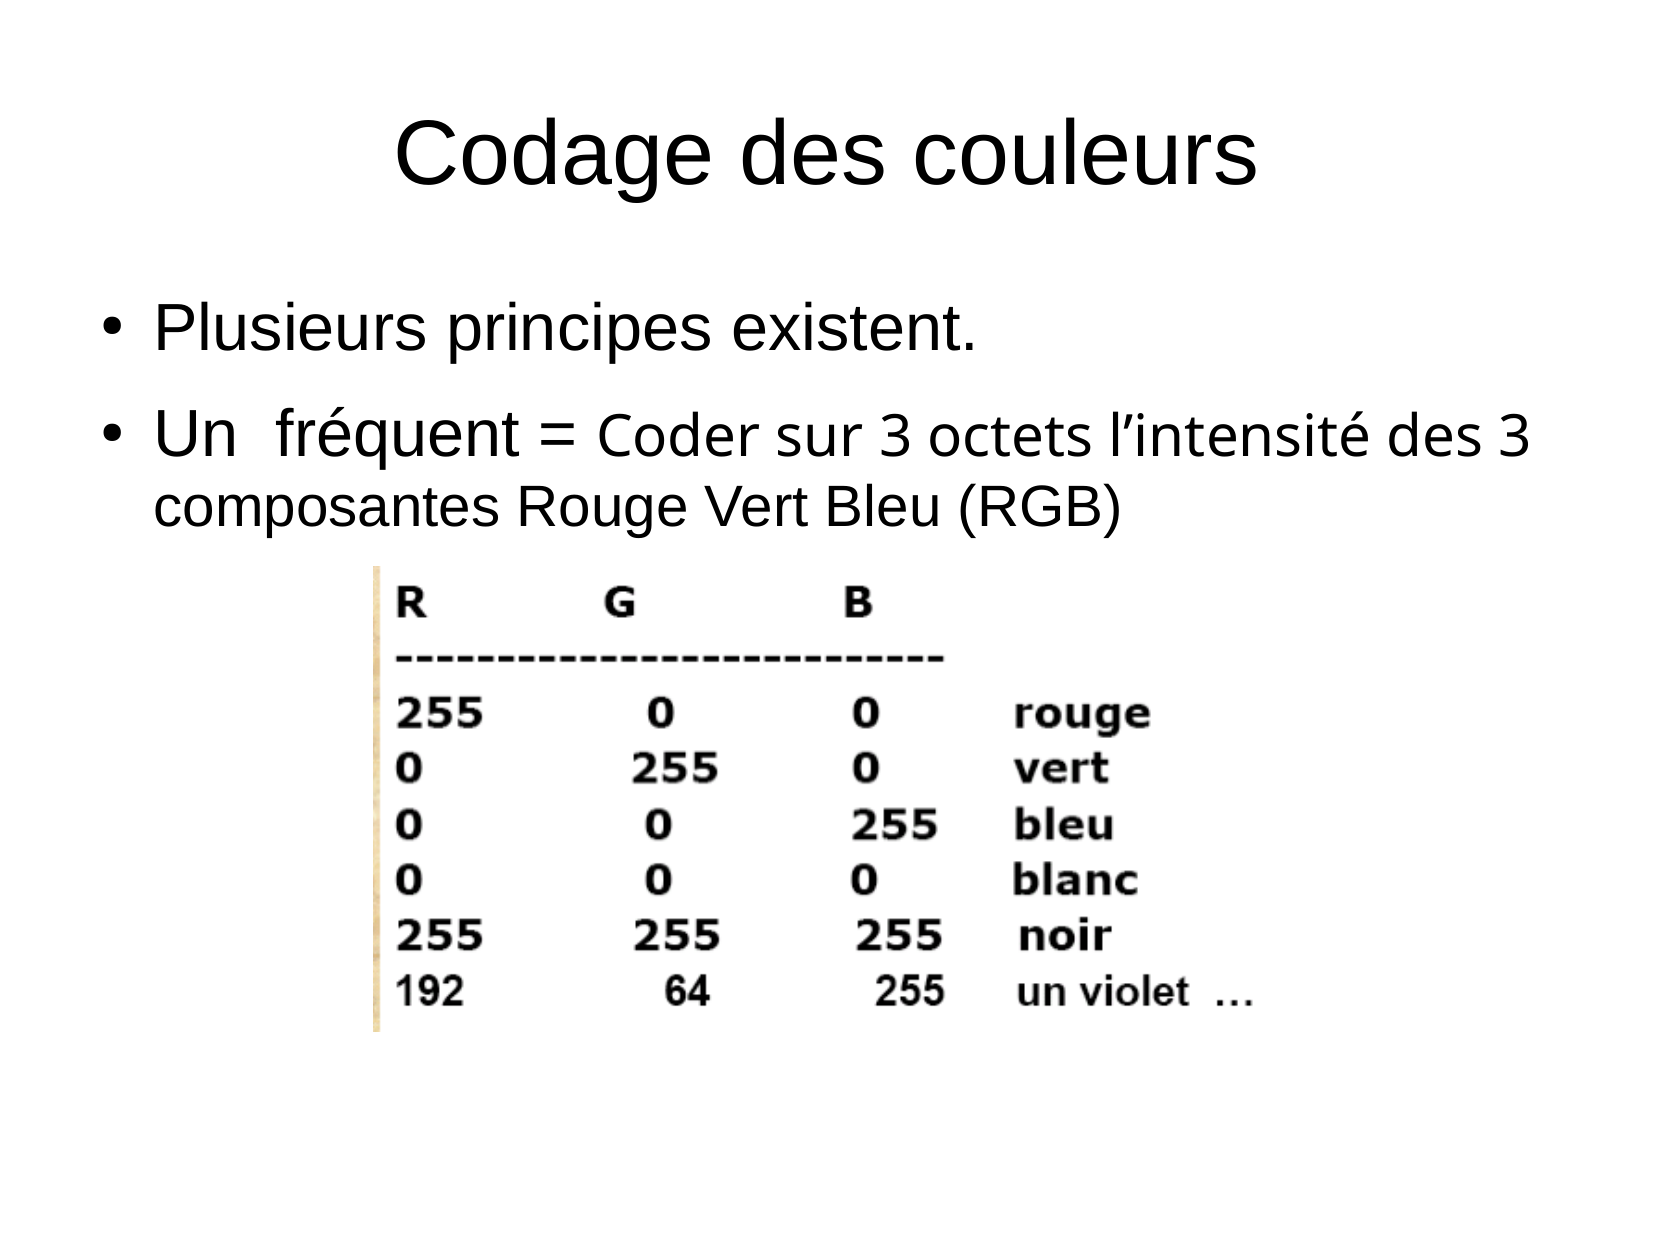

# Codage des couleurs
Plusieurs principes existent.
Un fréquent = Coder sur 3 octets l’intensité des 3 composantes Rouge Vert Bleu (RGB)